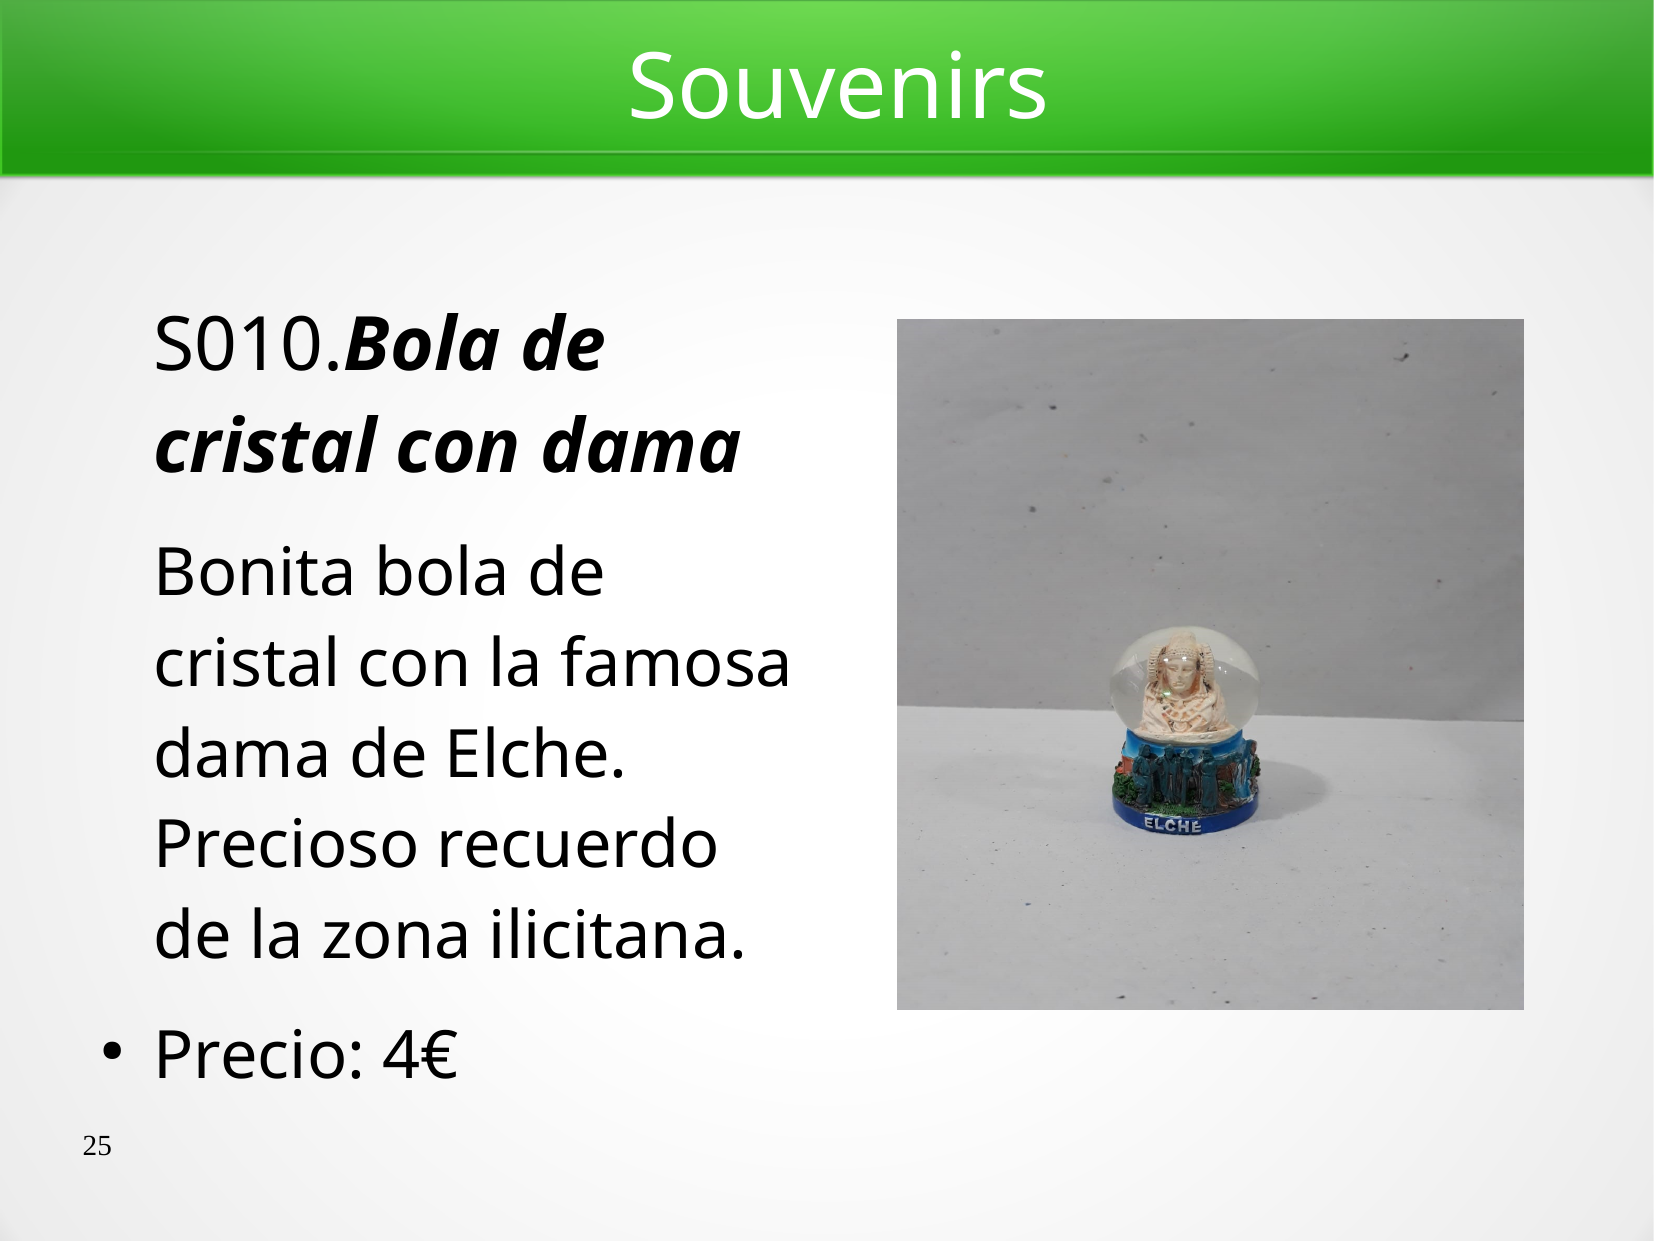

# Souvenirs
S010.Bola de cristal con dama
Bonita bola de cristal con la famosa dama de Elche. Precioso recuerdo de la zona ilicitana.
Precio: 4€
25